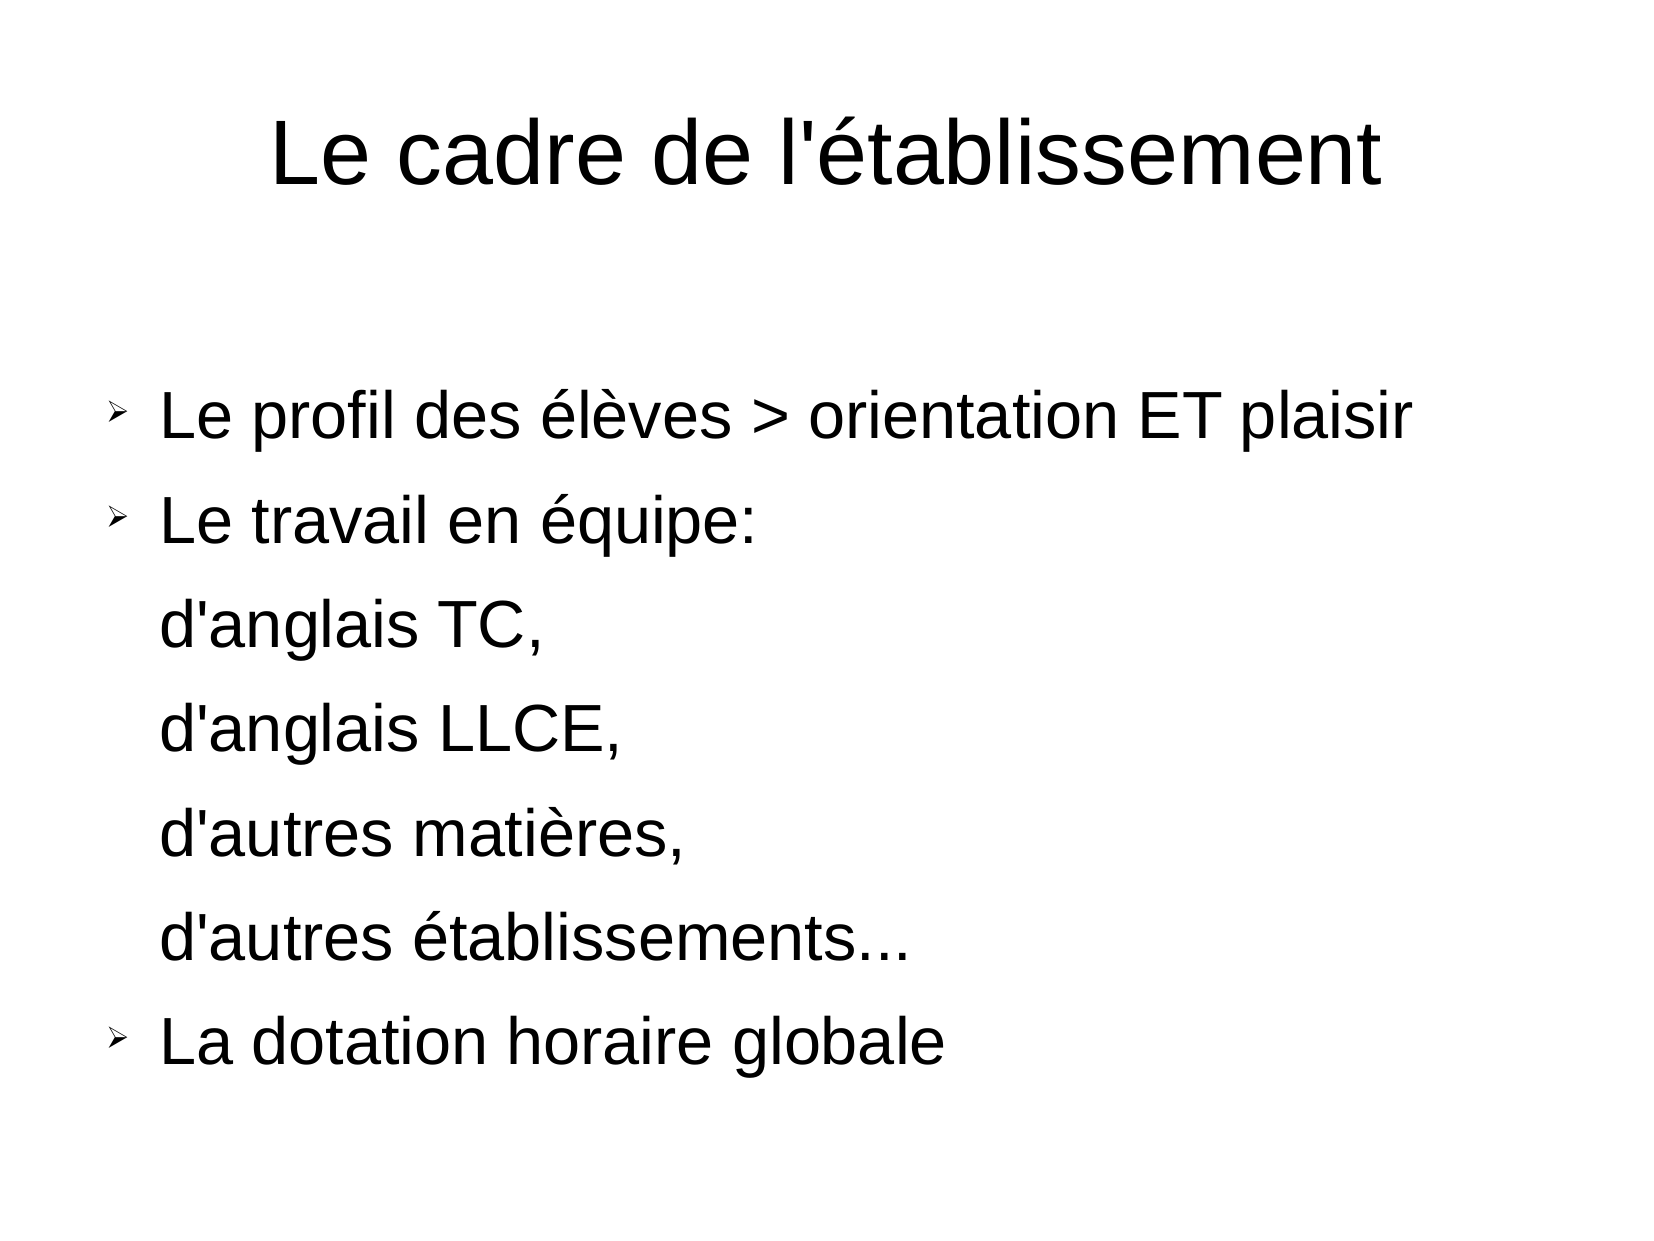

# Le cadre de l'établissement
Le profil des élèves > orientation ET plaisir
Le travail en équipe:
d'anglais TC,
d'anglais LLCE,
d'autres matières,
d'autres établissements...
La dotation horaire globale